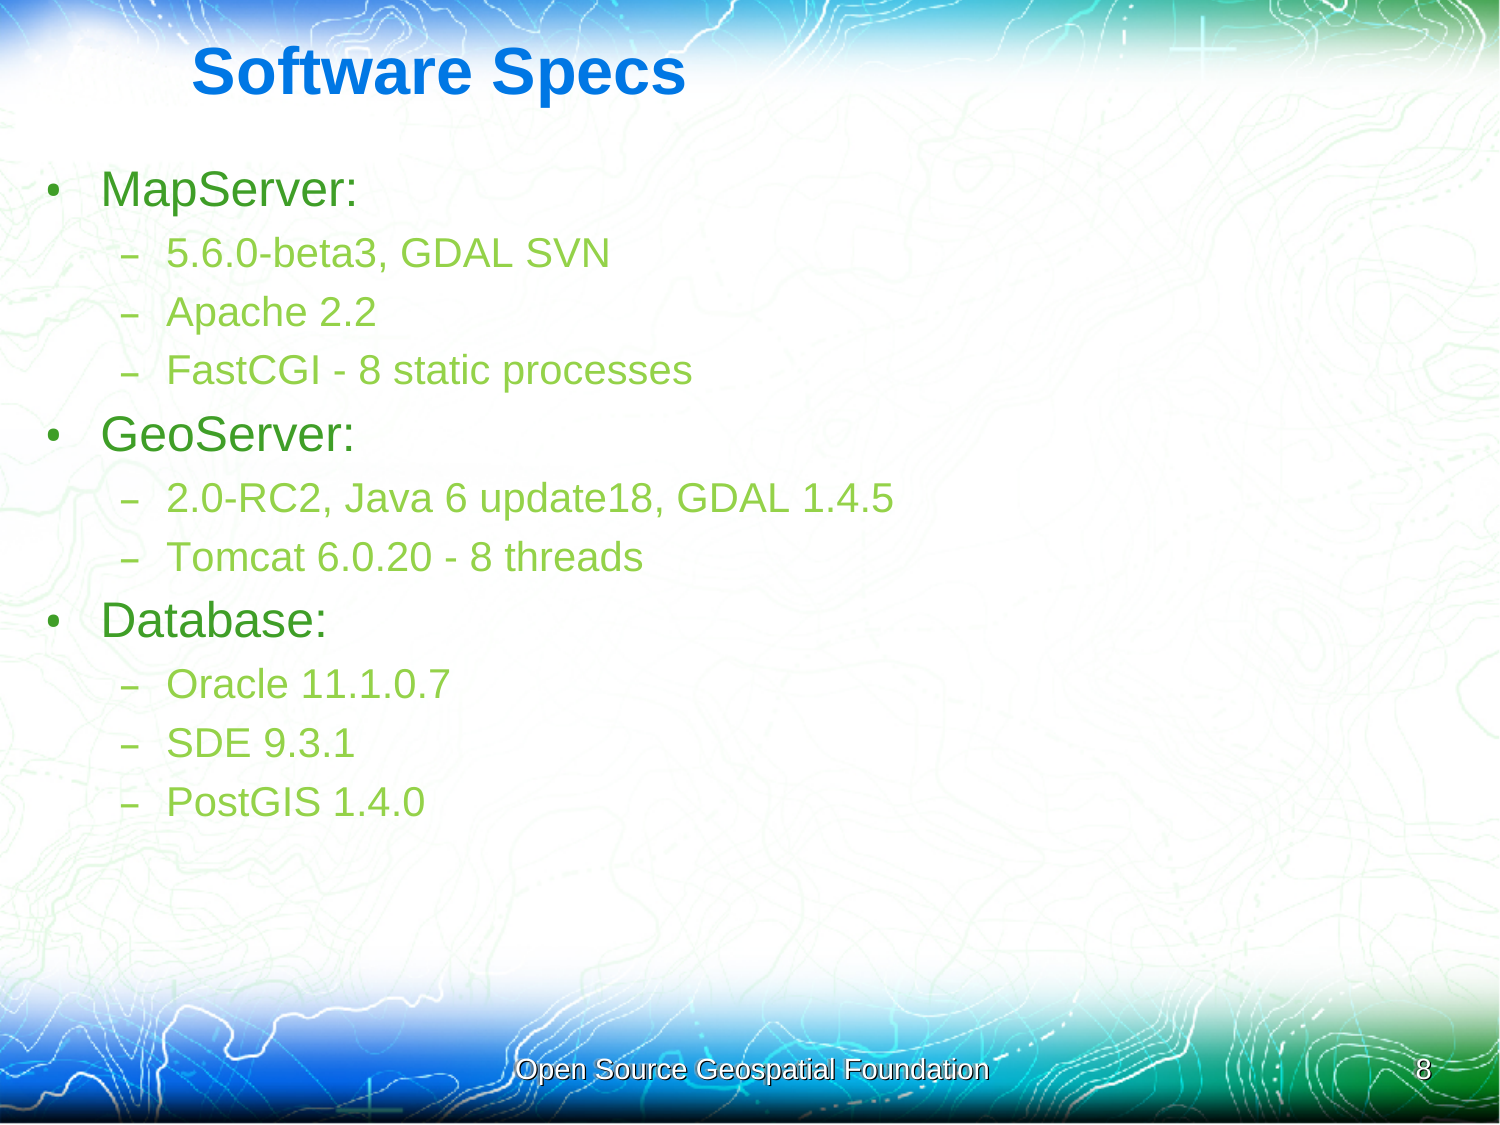

# Software Specs
MapServer:
5.6.0-beta3, GDAL SVN
Apache 2.2
FastCGI - 8 static processes
GeoServer:
2.0-RC2, Java 6 update18, GDAL 1.4.5
Tomcat 6.0.20 - 8 threads
Database:
Oracle 11.1.0.7
SDE 9.3.1
PostGIS 1.4.0
Open Source Geospatial Foundation
8